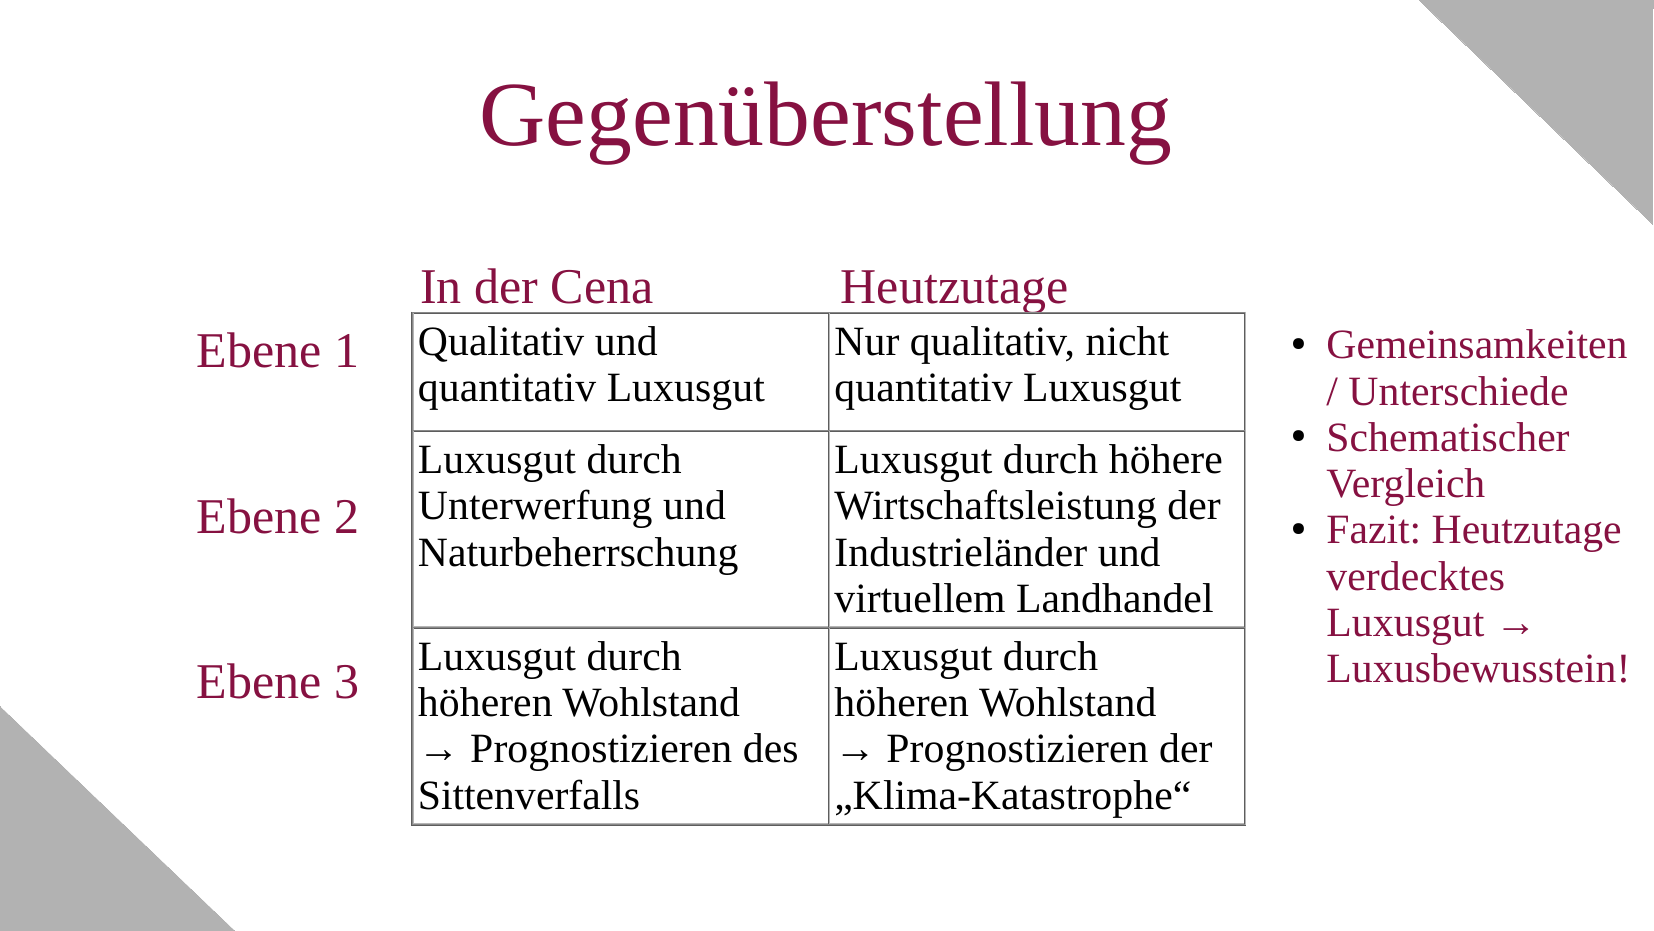

# Gegenüberstellung
 In der Cena Heutzutage
| Qualitativ und quantitativ Luxusgut | Nur qualitativ, nicht quantitativ Luxusgut |
| --- | --- |
| Luxusgut durch Unterwerfung und Naturbeherrschung | Luxusgut durch höhere Wirtschaftsleistung der Industrieländer und virtuellem Landhandel |
| Luxusgut durch höheren Wohlstand → Prognostizieren des Sittenverfalls | Luxusgut durch höheren Wohlstand → Prognostizieren der „Klima-Katastrophe“ |
Gemeinsamkeiten/ Unterschiede
Schematischer Vergleich
Fazit: Heutzutage verdecktes Luxusgut → Luxusbewusstein!
Ebene 1
Ebene 2
Ebene 3